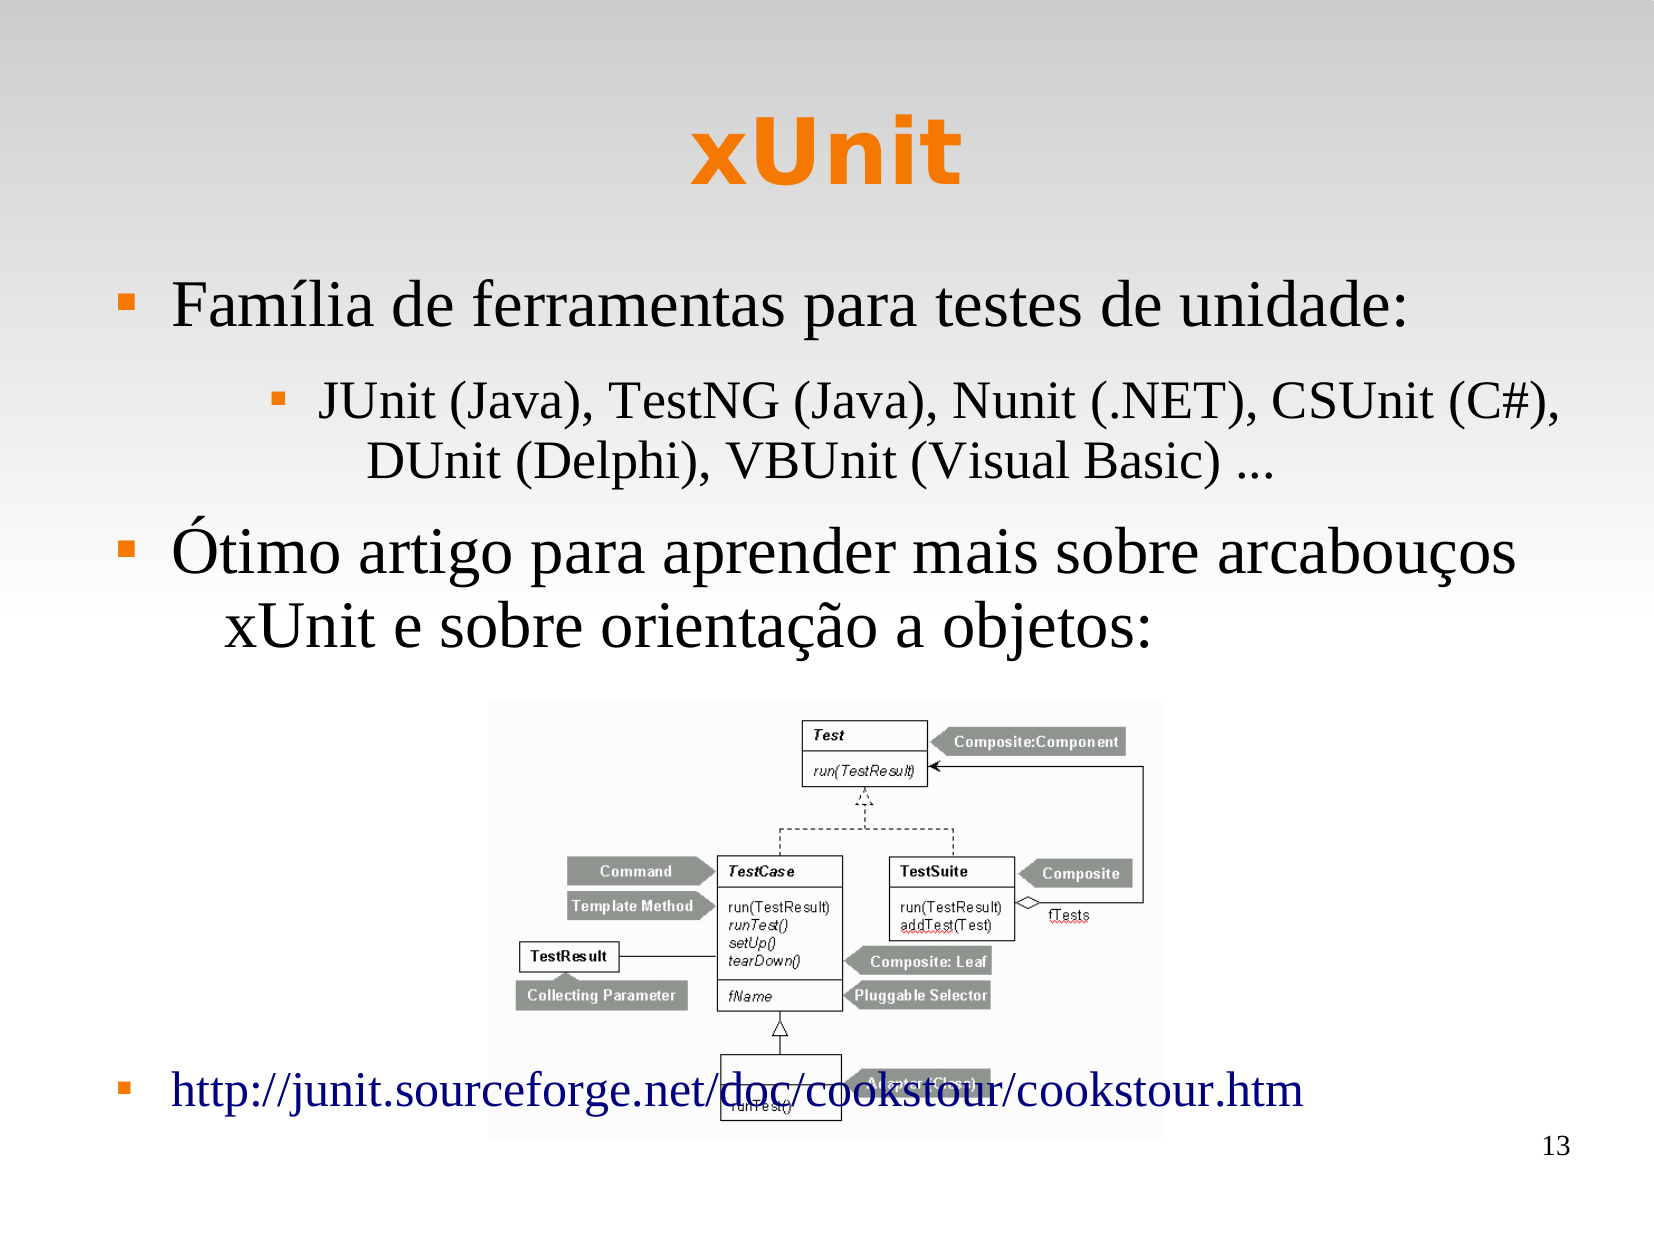

# xUnit
Família de ferramentas para testes de unidade:
JUnit (Java), TestNG (Java), Nunit (.NET), CSUnit (C#), DUnit (Delphi), VBUnit (Visual Basic) ...
Ótimo artigo para aprender mais sobre arcabouços xUnit e sobre orientação a objetos:
http://junit.sourceforge.net/doc/cookstour/cookstour.htm
13